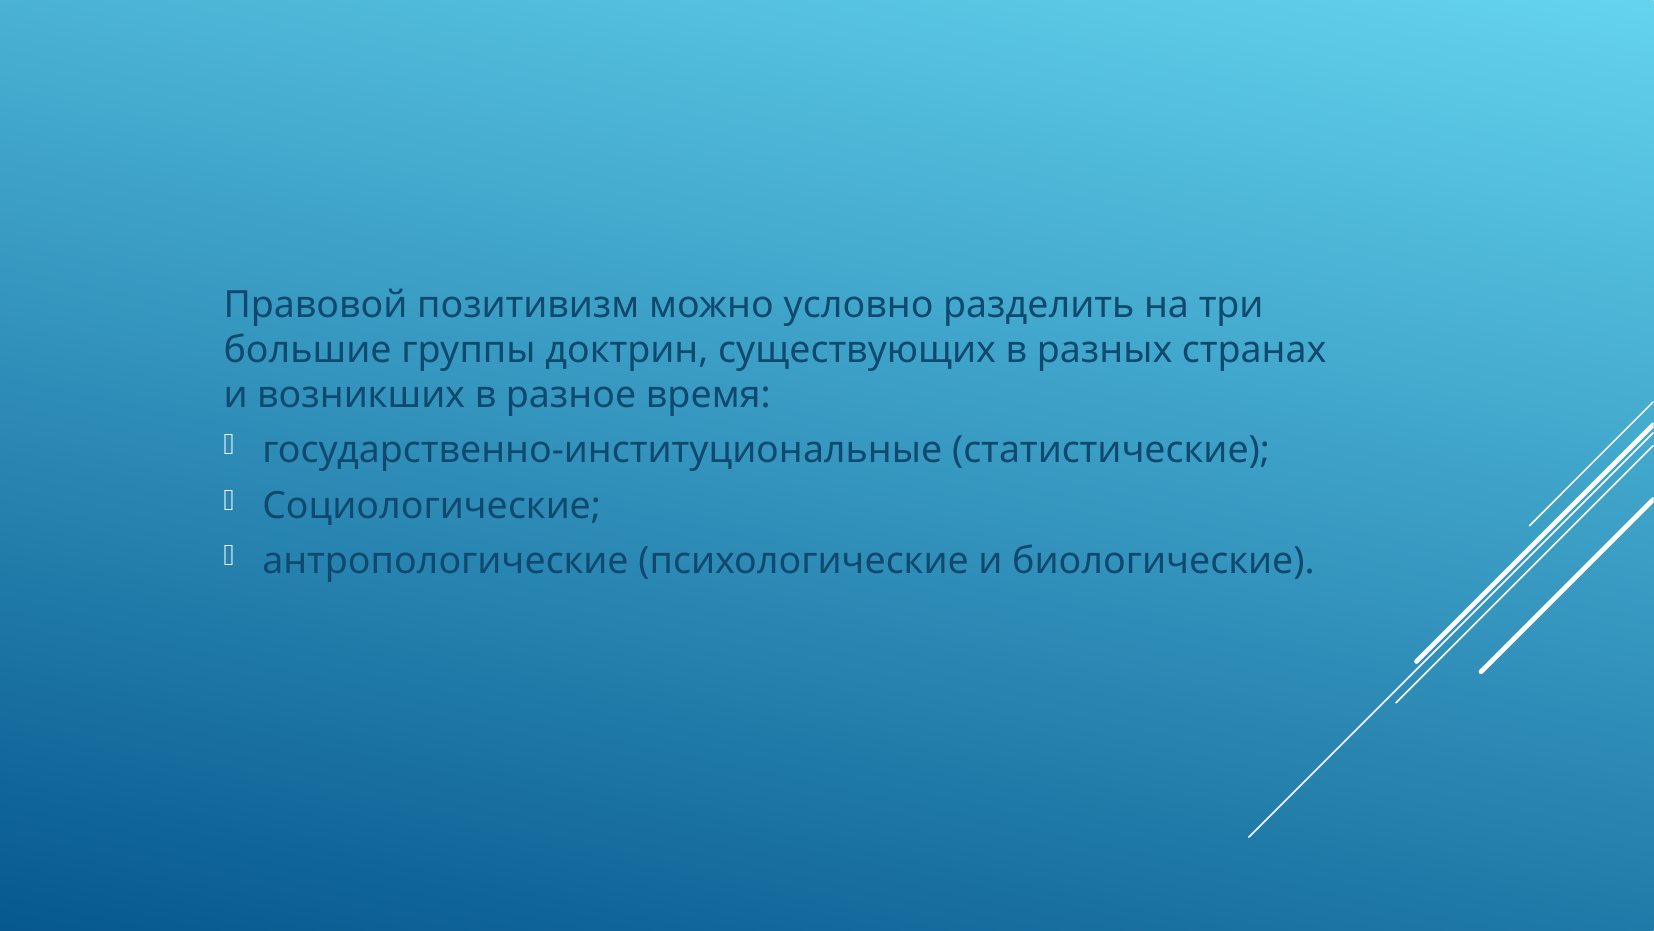

# Правовой позитивизм можно условно разделить на три большие группы доктрин, существующих в разных странах и возникших в разное время:
государственно-институциональные (статистические);
Социологические;
антропологические (психологические и биологические).